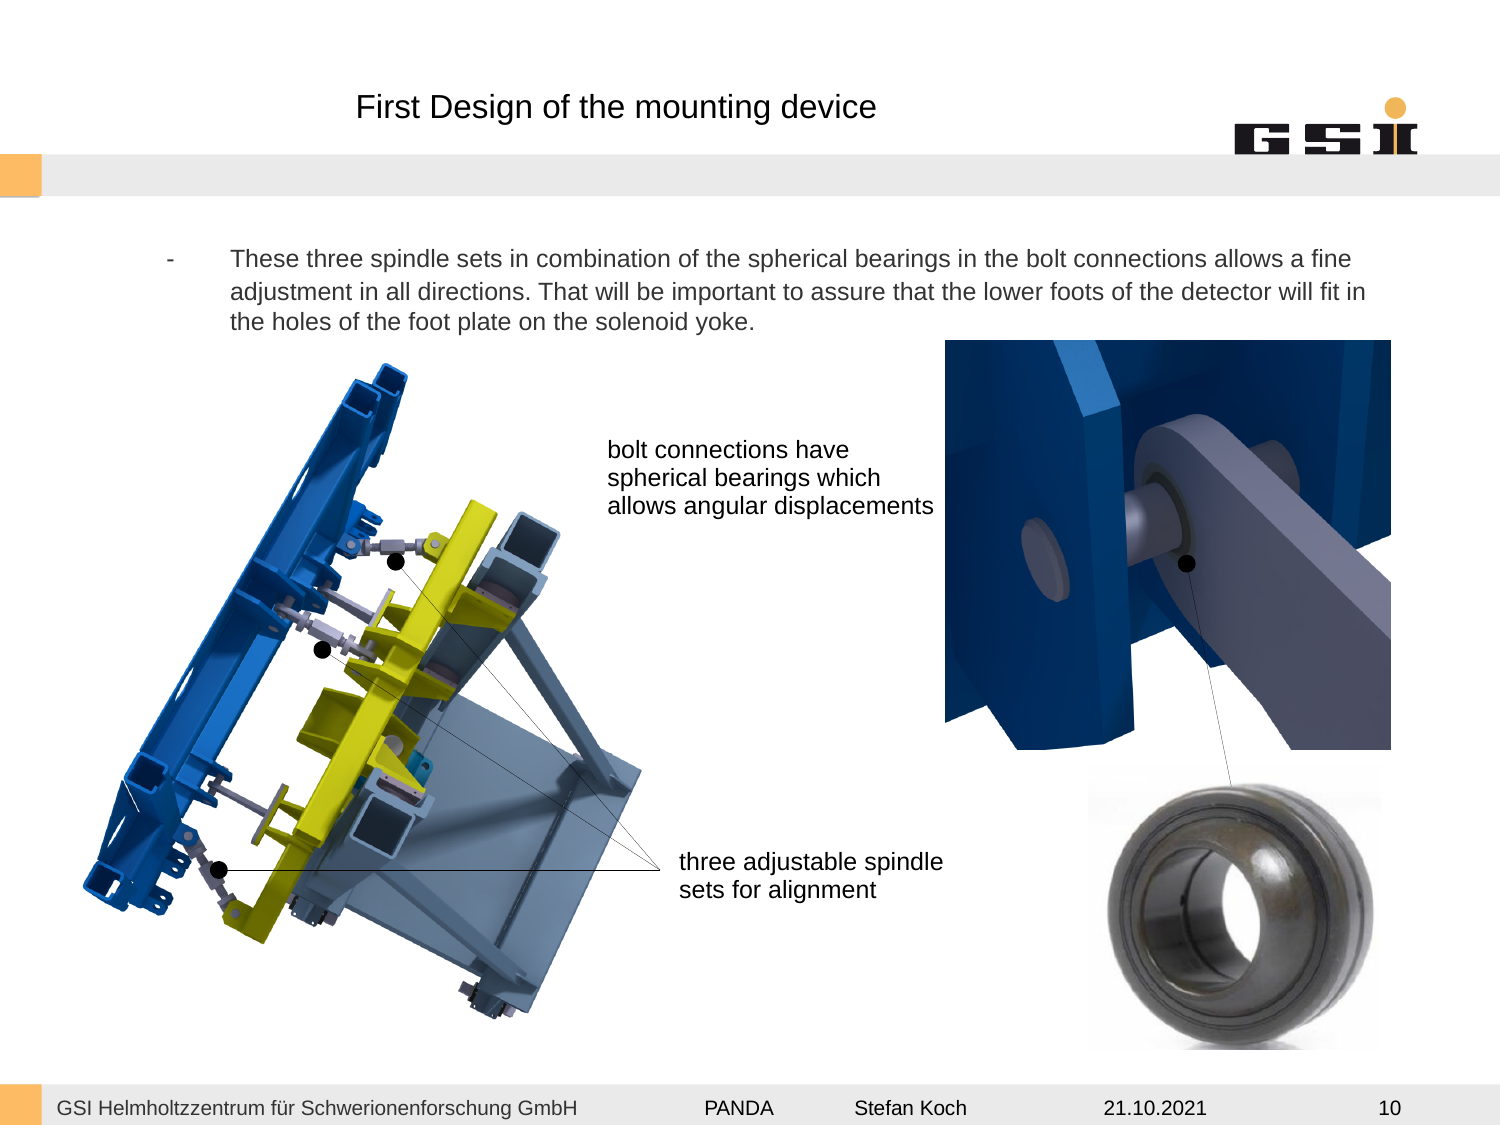

First Design of the mounting device
 - 	These three spindle sets in combination of the spherical bearings in the bolt connections allows a fine 	adjustment in all directions. That will be important to assure that the lower foots of the detector will fit in 	the holes of the foot plate on the solenoid yoke.
bolt connections have
spherical bearings which
allows angular displacements
three adjustable spindle
sets for alignment